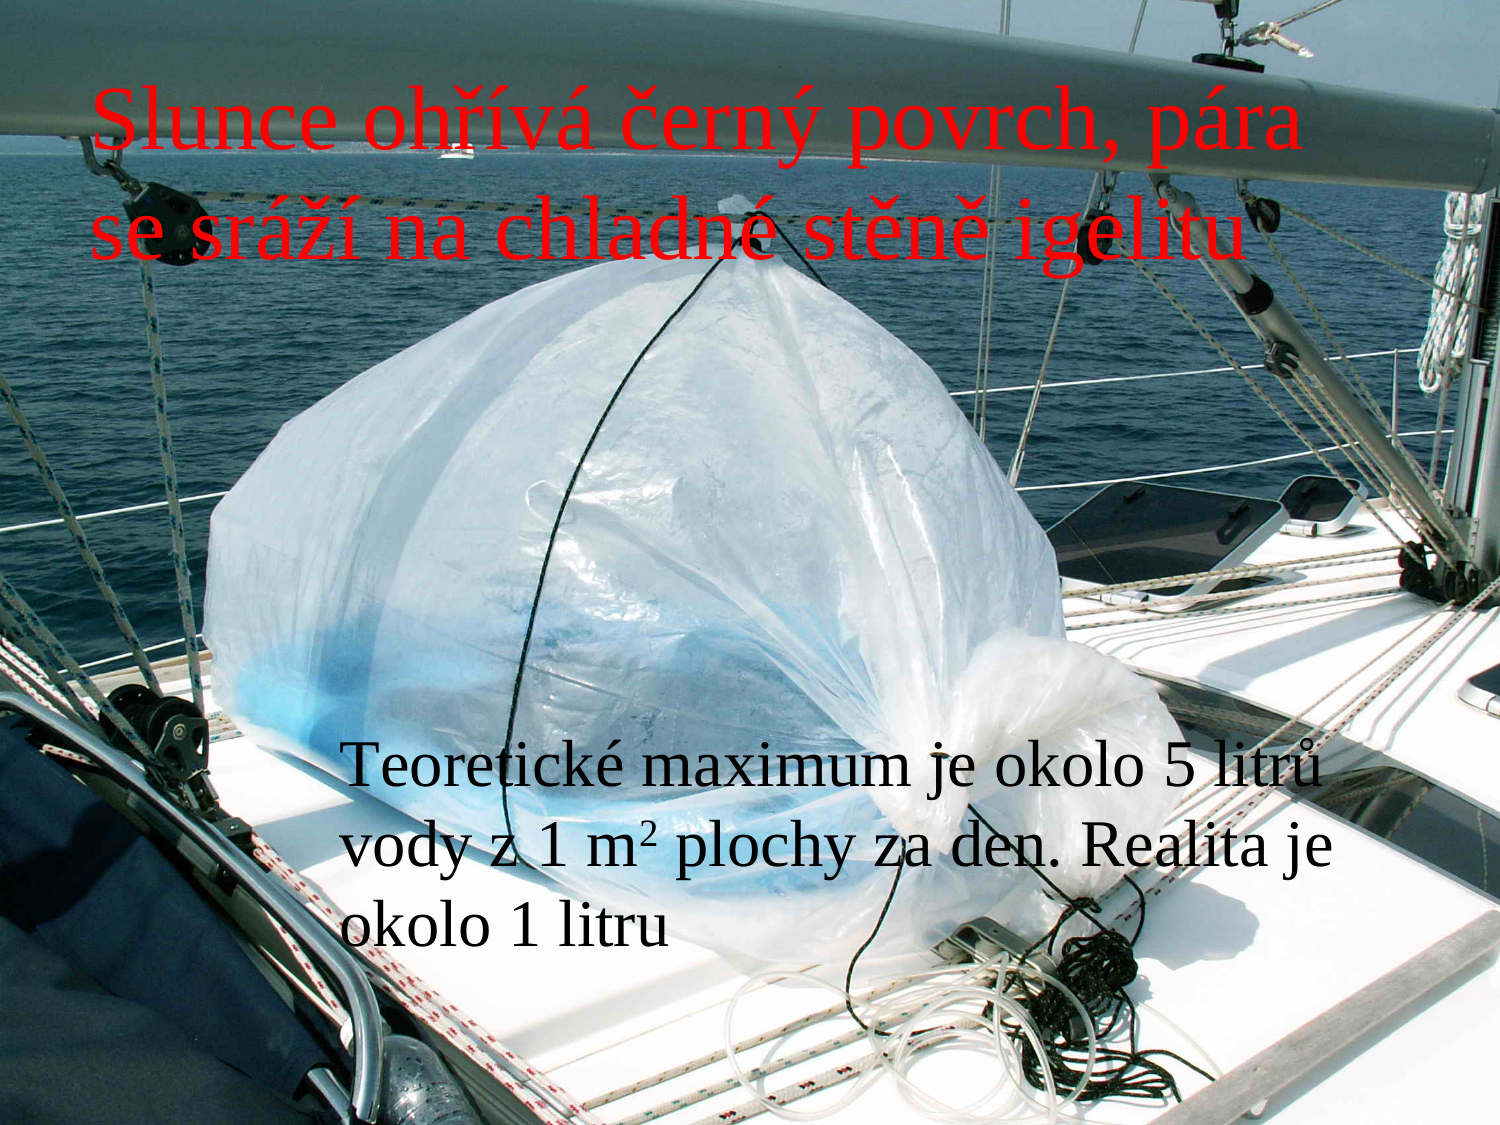

Slunce ohřívá černý povrch, pára se sráží na chladné stěně igelitu
Teoretické maximum je okolo 5 litrů vody z 1 m2 plochy za den. Realita je okolo 1 litru